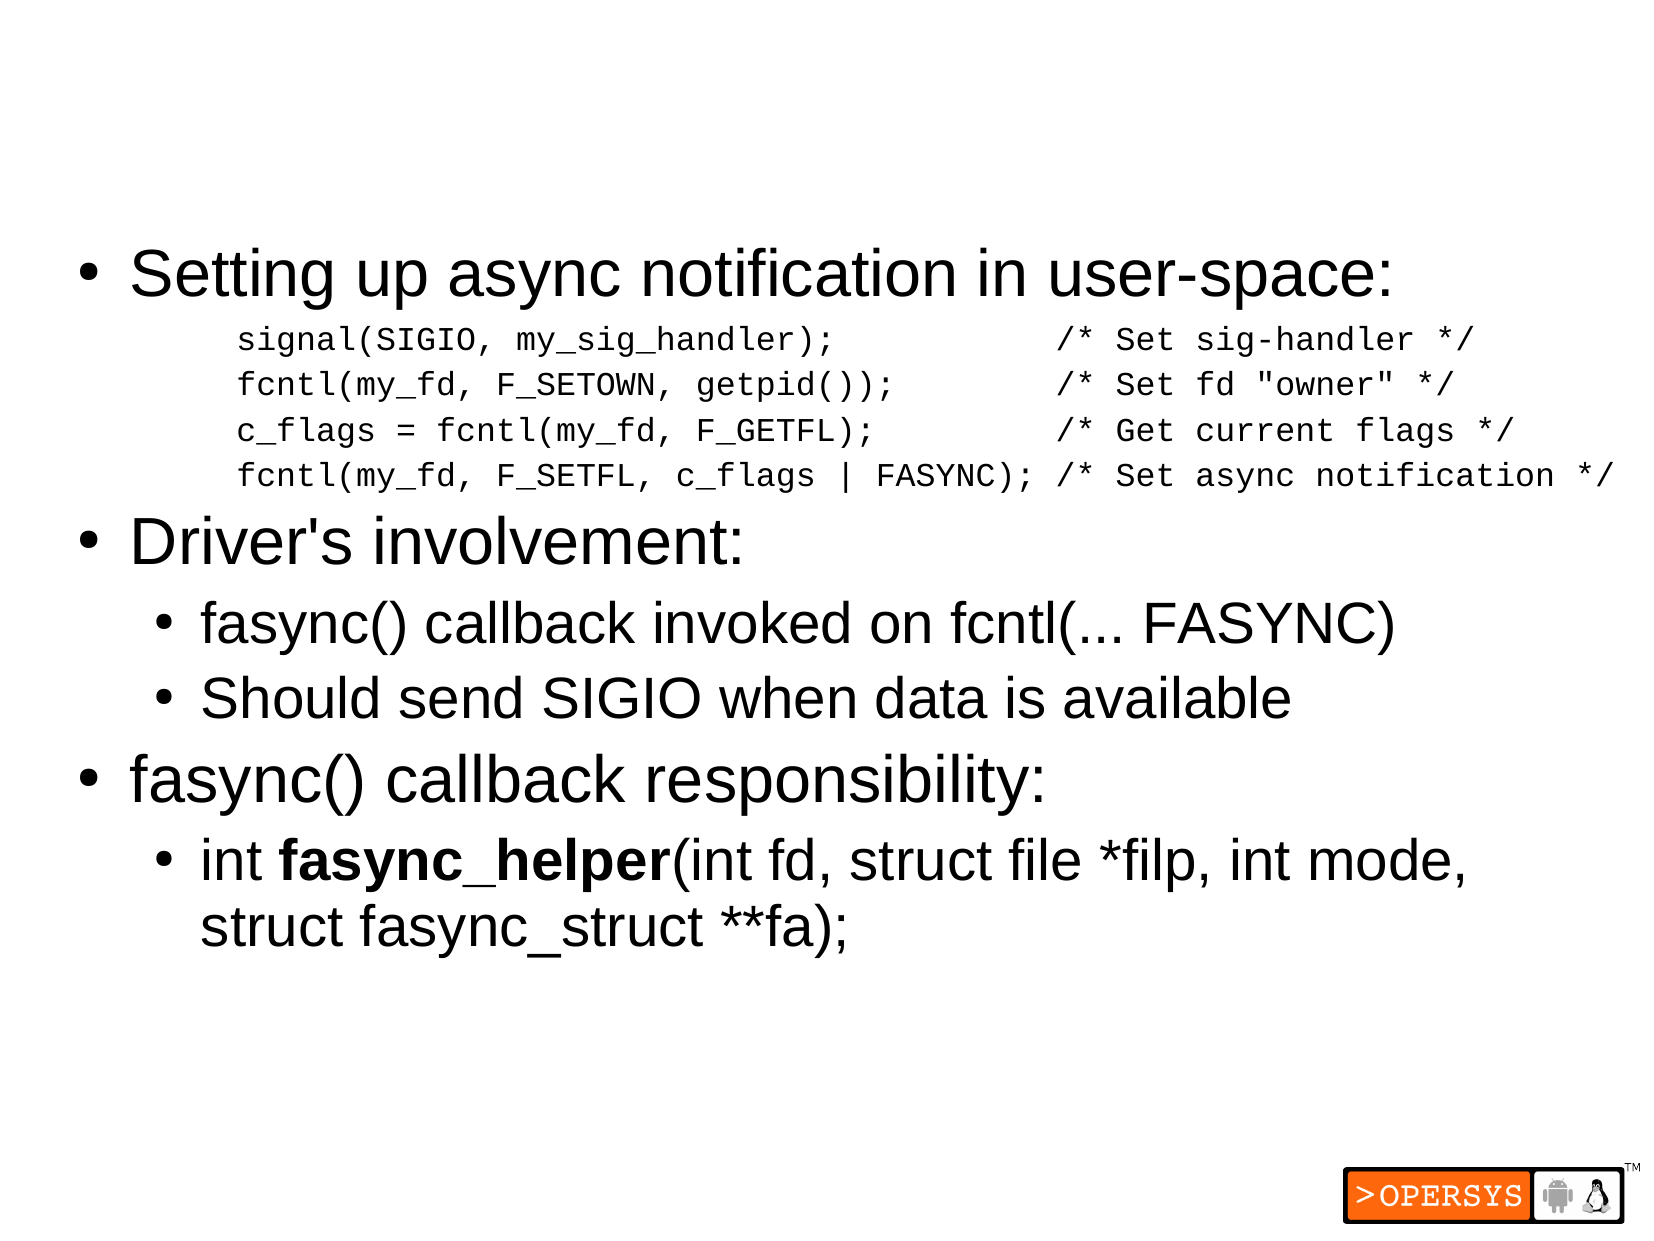

# Setting up async notification in user-space:
signal(SIGIO, my_sig_handler); /* Set sig-handler */
fcntl(my_fd, F_SETOWN, getpid()); /* Set fd "owner" */
c_flags = fcntl(my_fd, F_GETFL); /* Get current flags */
fcntl(my_fd, F_SETFL, c_flags | FASYNC); /* Set async notification */
Driver's involvement:
fasync() callback invoked on fcntl(... FASYNC)
Should send SIGIO when data is available
fasync() callback responsibility:
int fasync_helper(int fd, struct file *filp, int mode, struct fasync_struct **fa);